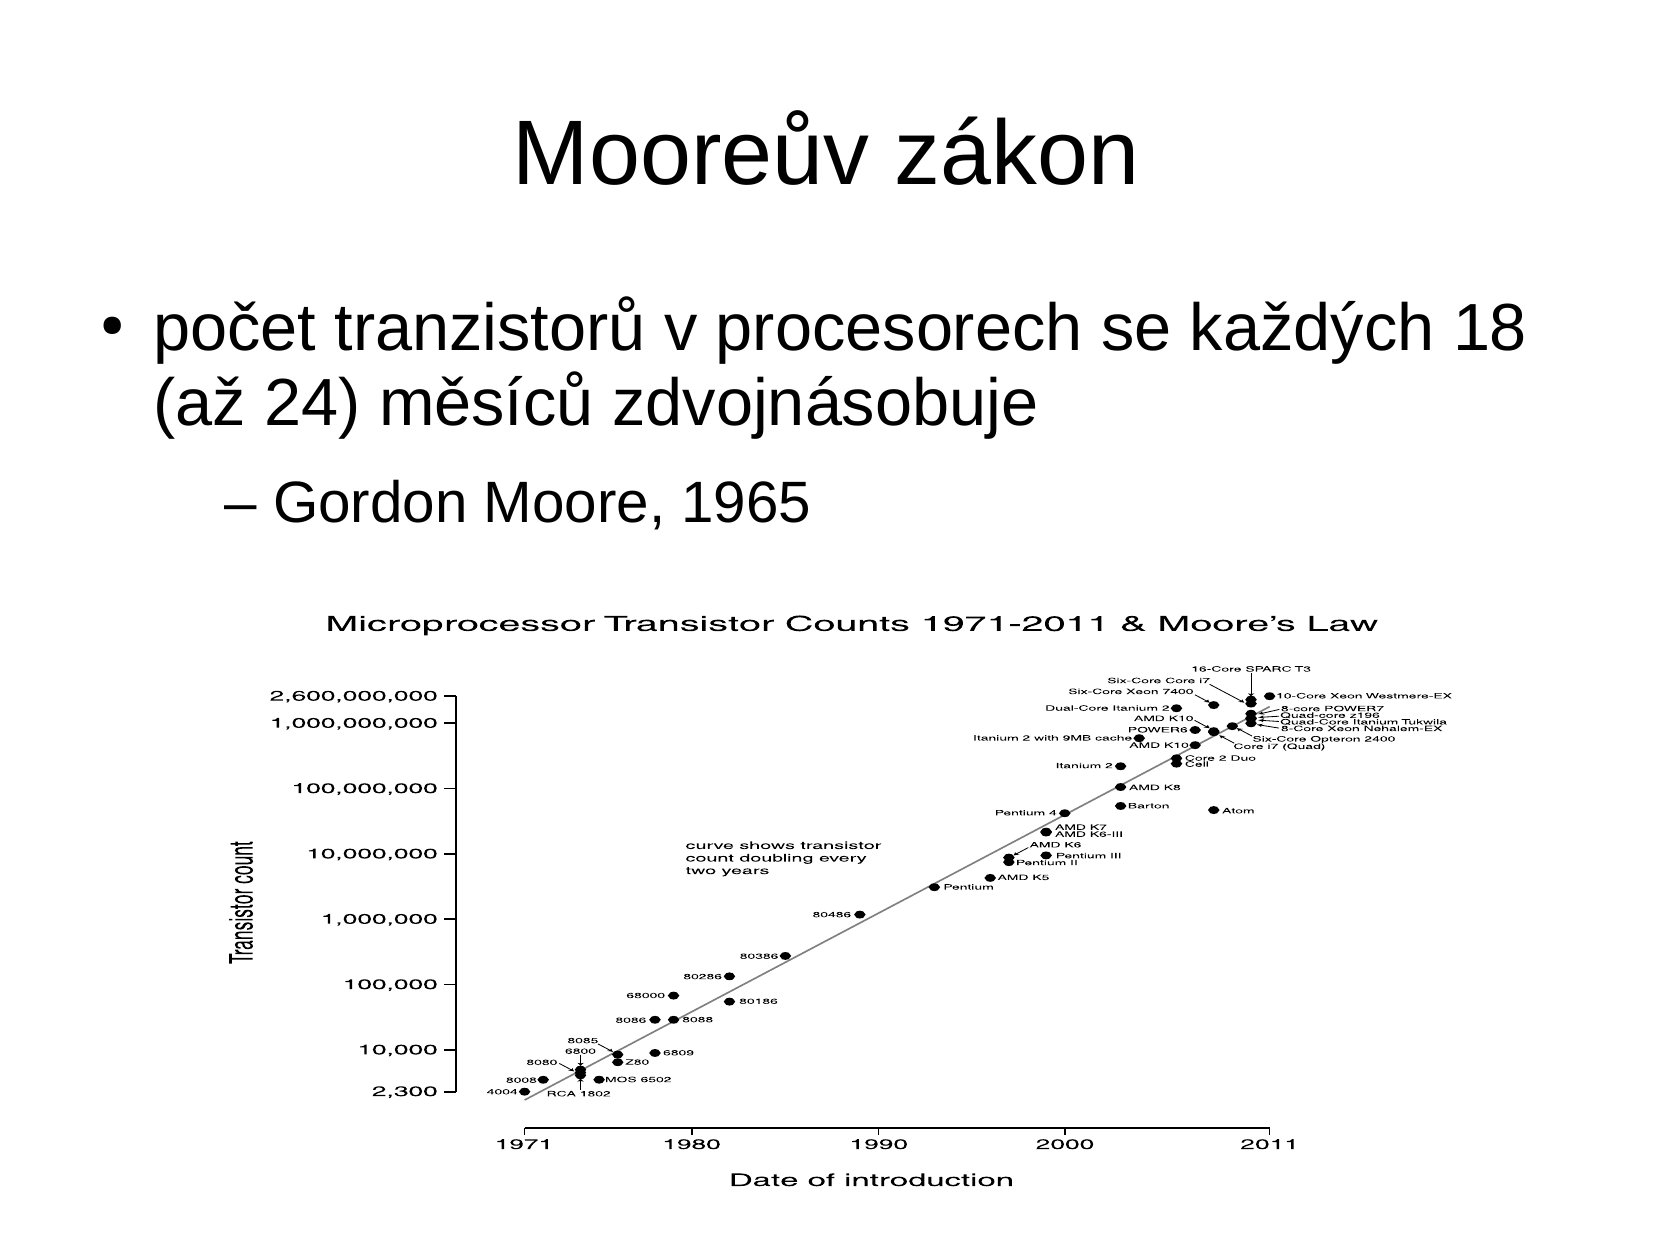

# Mooreův zákon
počet tranzistorů v procesorech se každých 18 (až 24) měsíců zdvojnásobuje
– Gordon Moore, 1965